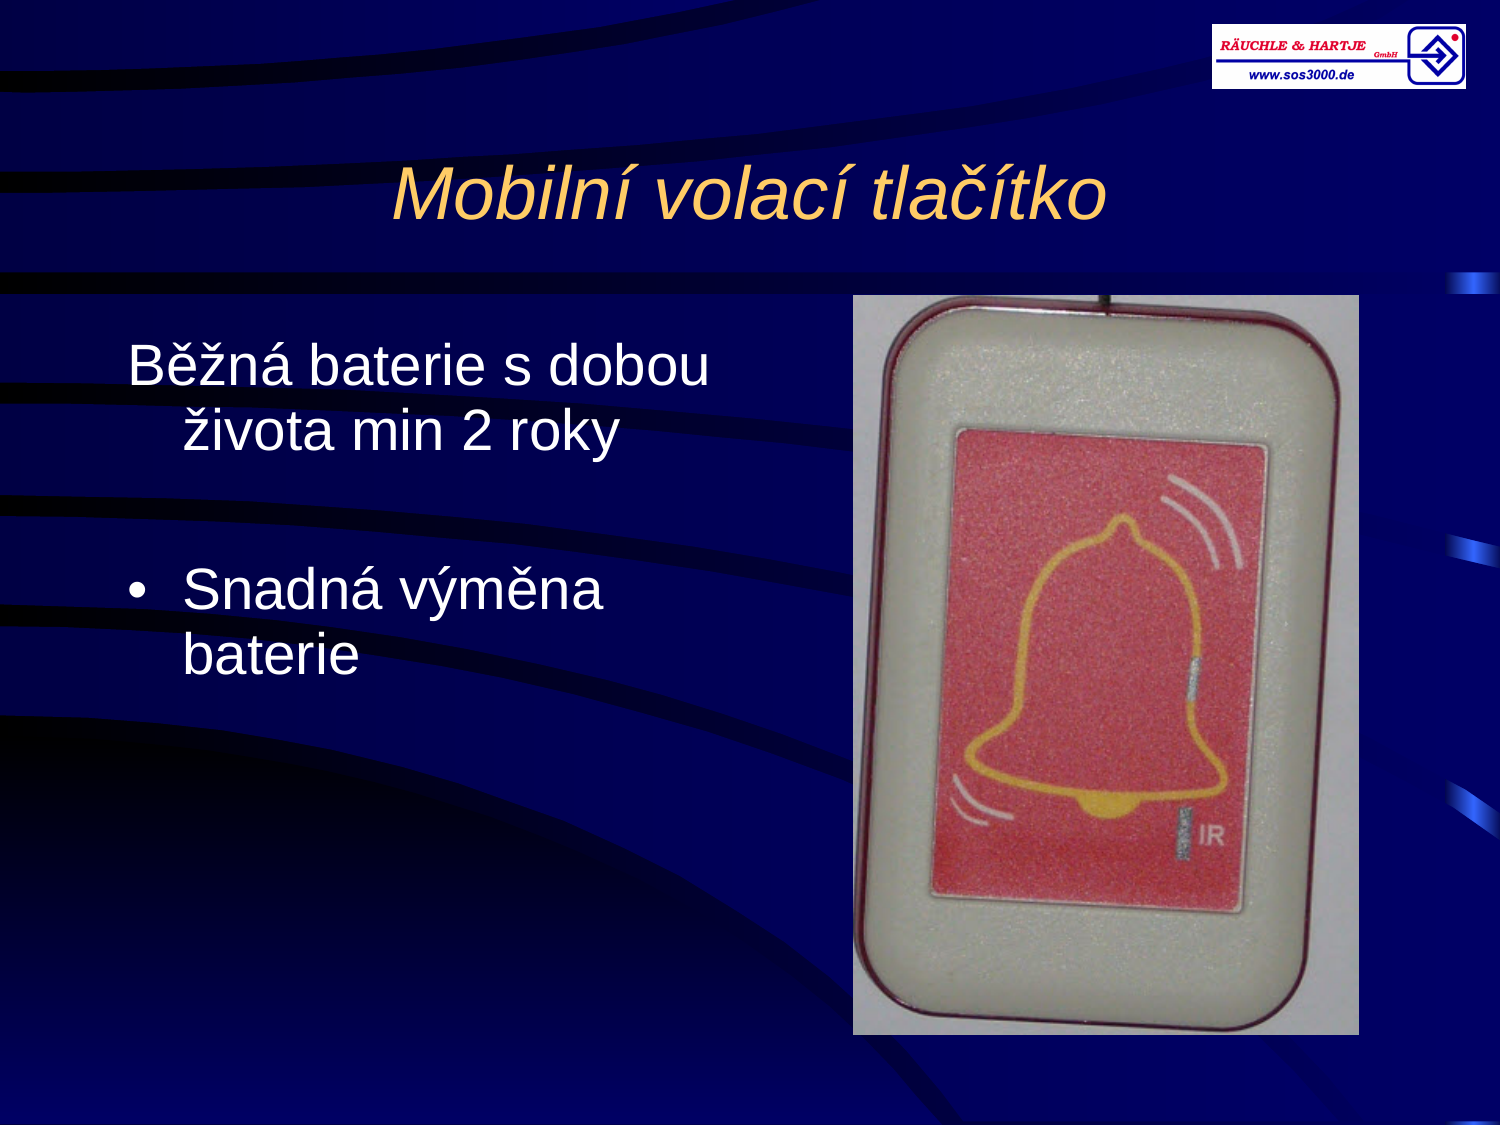

# Mobilní volací tlačítko
Běžná baterie s dobou života min 2 roky
Snadná výměna baterie